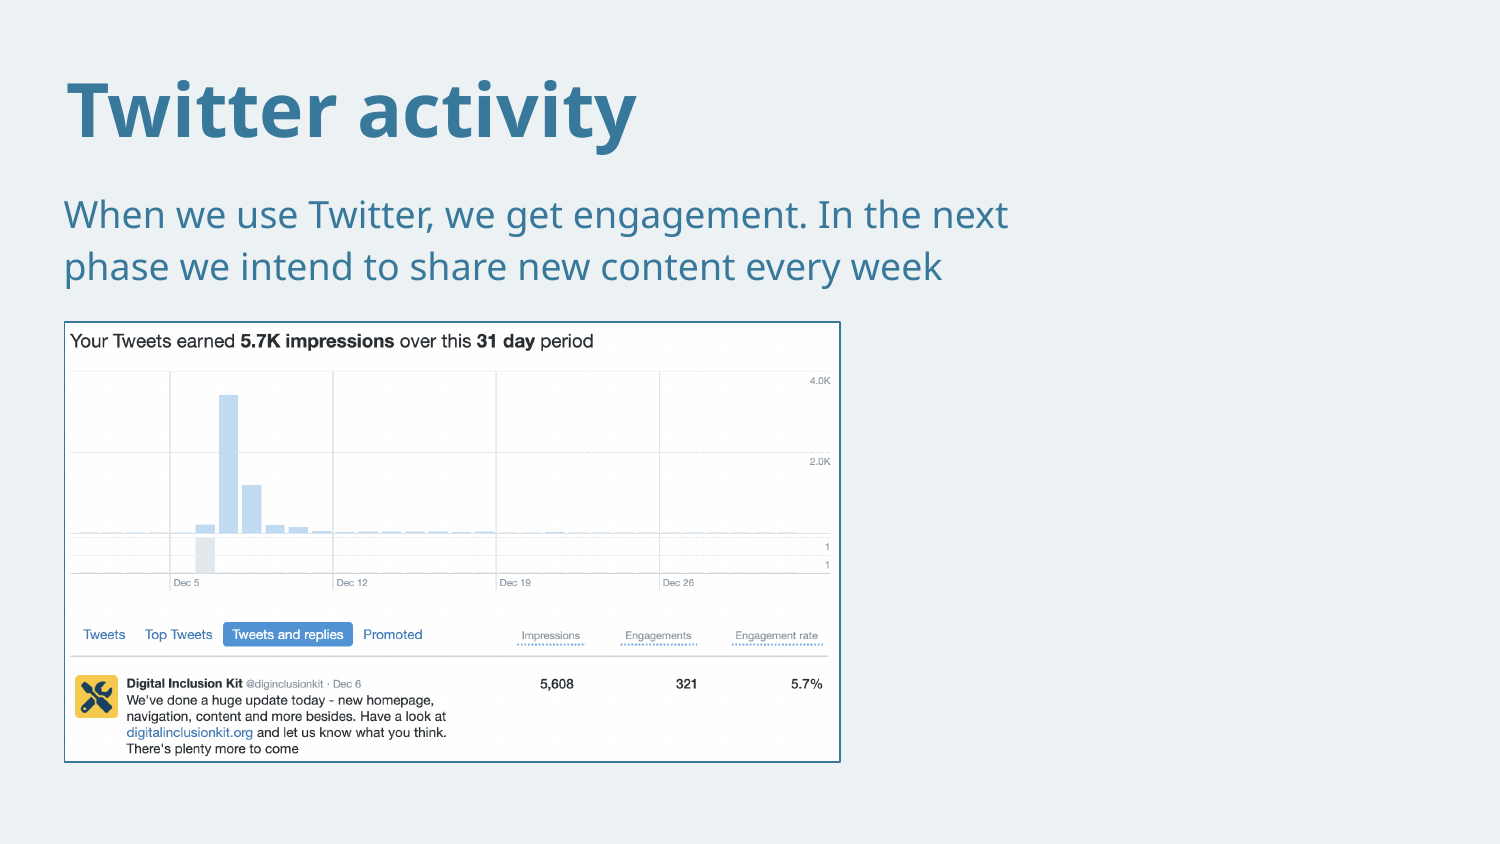

# Twitter activity
When we use Twitter, we get engagement. In the next phase we intend to share new content every week